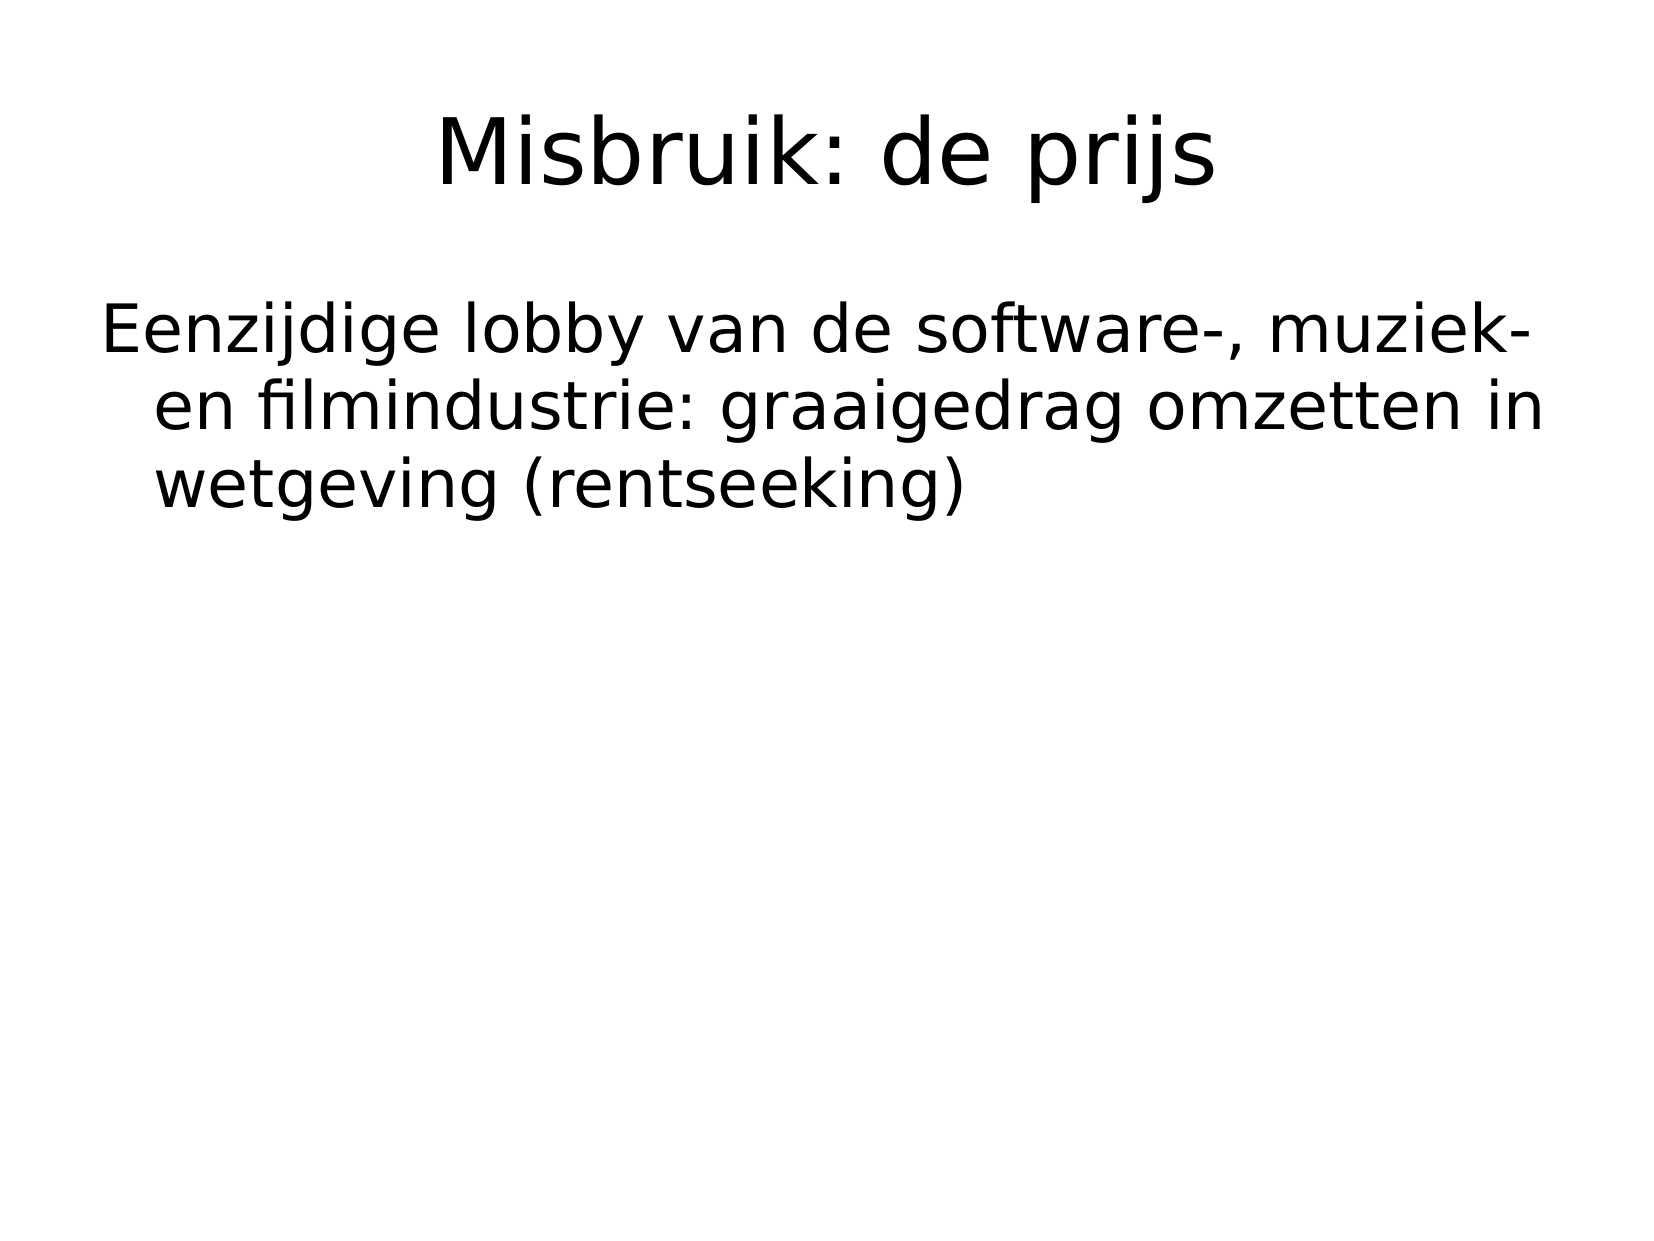

# Misbruik: de prijs
Eenzijdige lobby van de software-, muziek- en filmindustrie: graaigedrag omzetten in wetgeving (rentseeking)